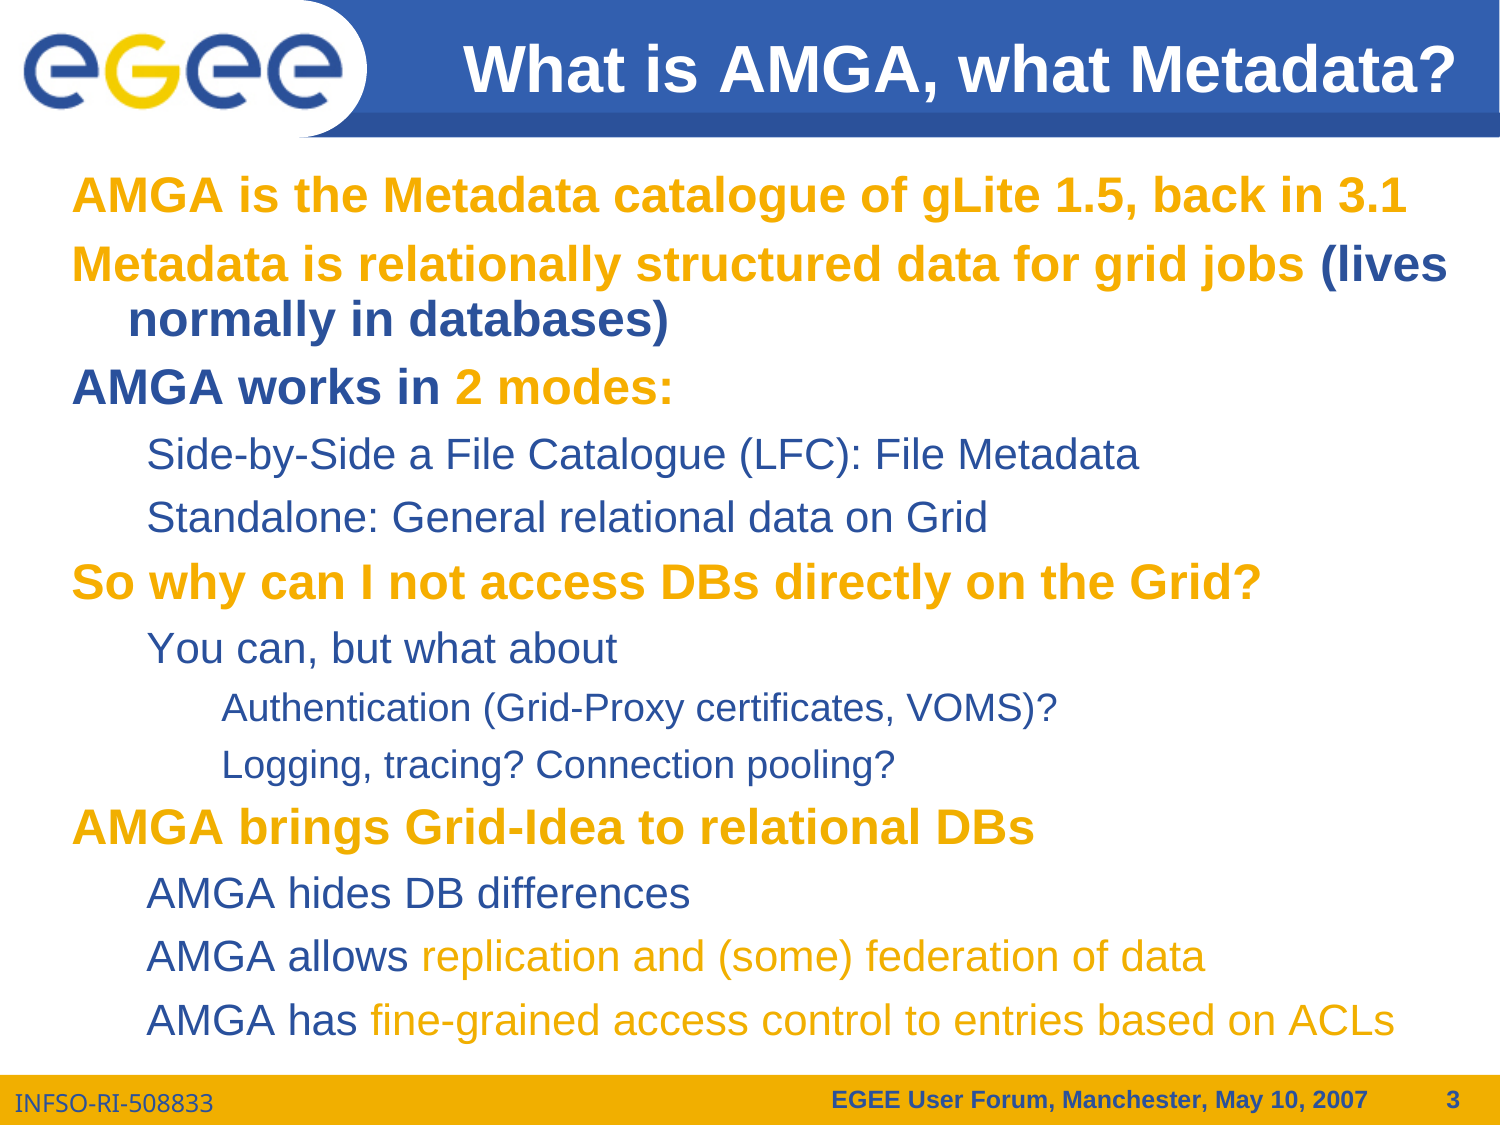

# What is AMGA, what Metadata?
AMGA is the Metadata catalogue of gLite 1.5, back in 3.1
Metadata is relationally structured data for grid jobs (lives normally in databases)
AMGA works in 2 modes:
Side-by-Side a File Catalogue (LFC): File Metadata
Standalone: General relational data on Grid
So why can I not access DBs directly on the Grid?
You can, but what about
Authentication (Grid-Proxy certificates, VOMS)?
Logging, tracing? Connection pooling?
AMGA brings Grid-Idea to relational DBs
AMGA hides DB differences
AMGA allows replication and (some) federation of data
AMGA has fine-grained access control to entries based on ACLs